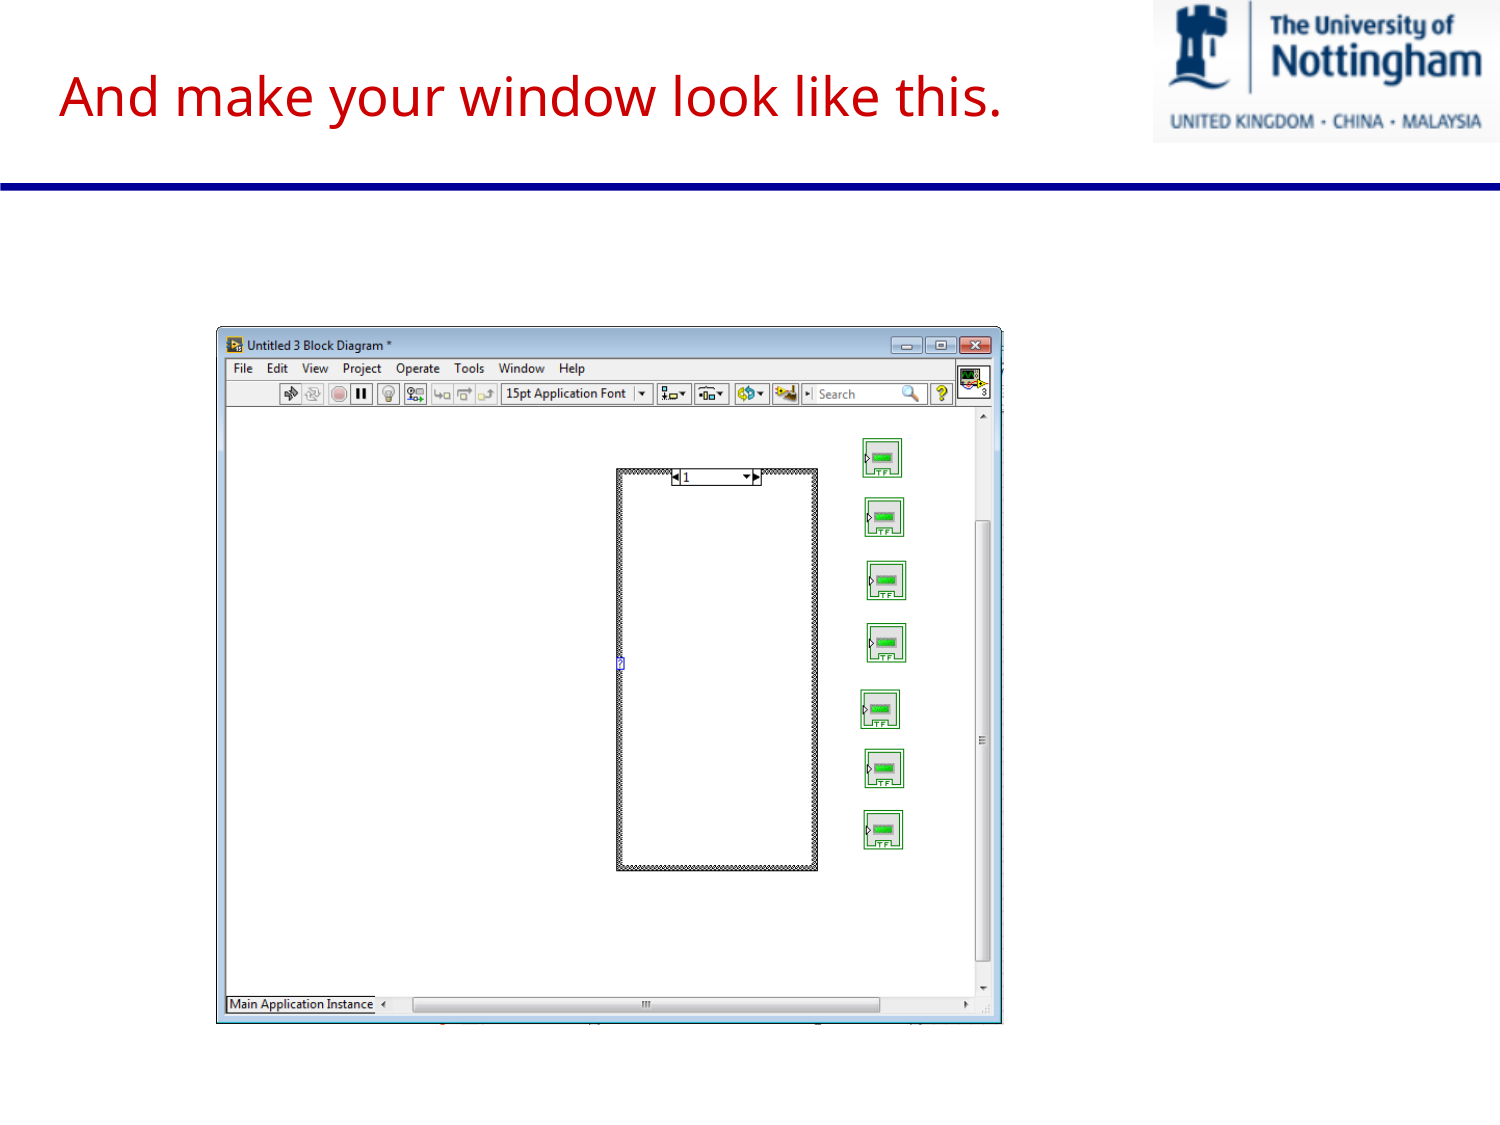

# And make your window look like this.